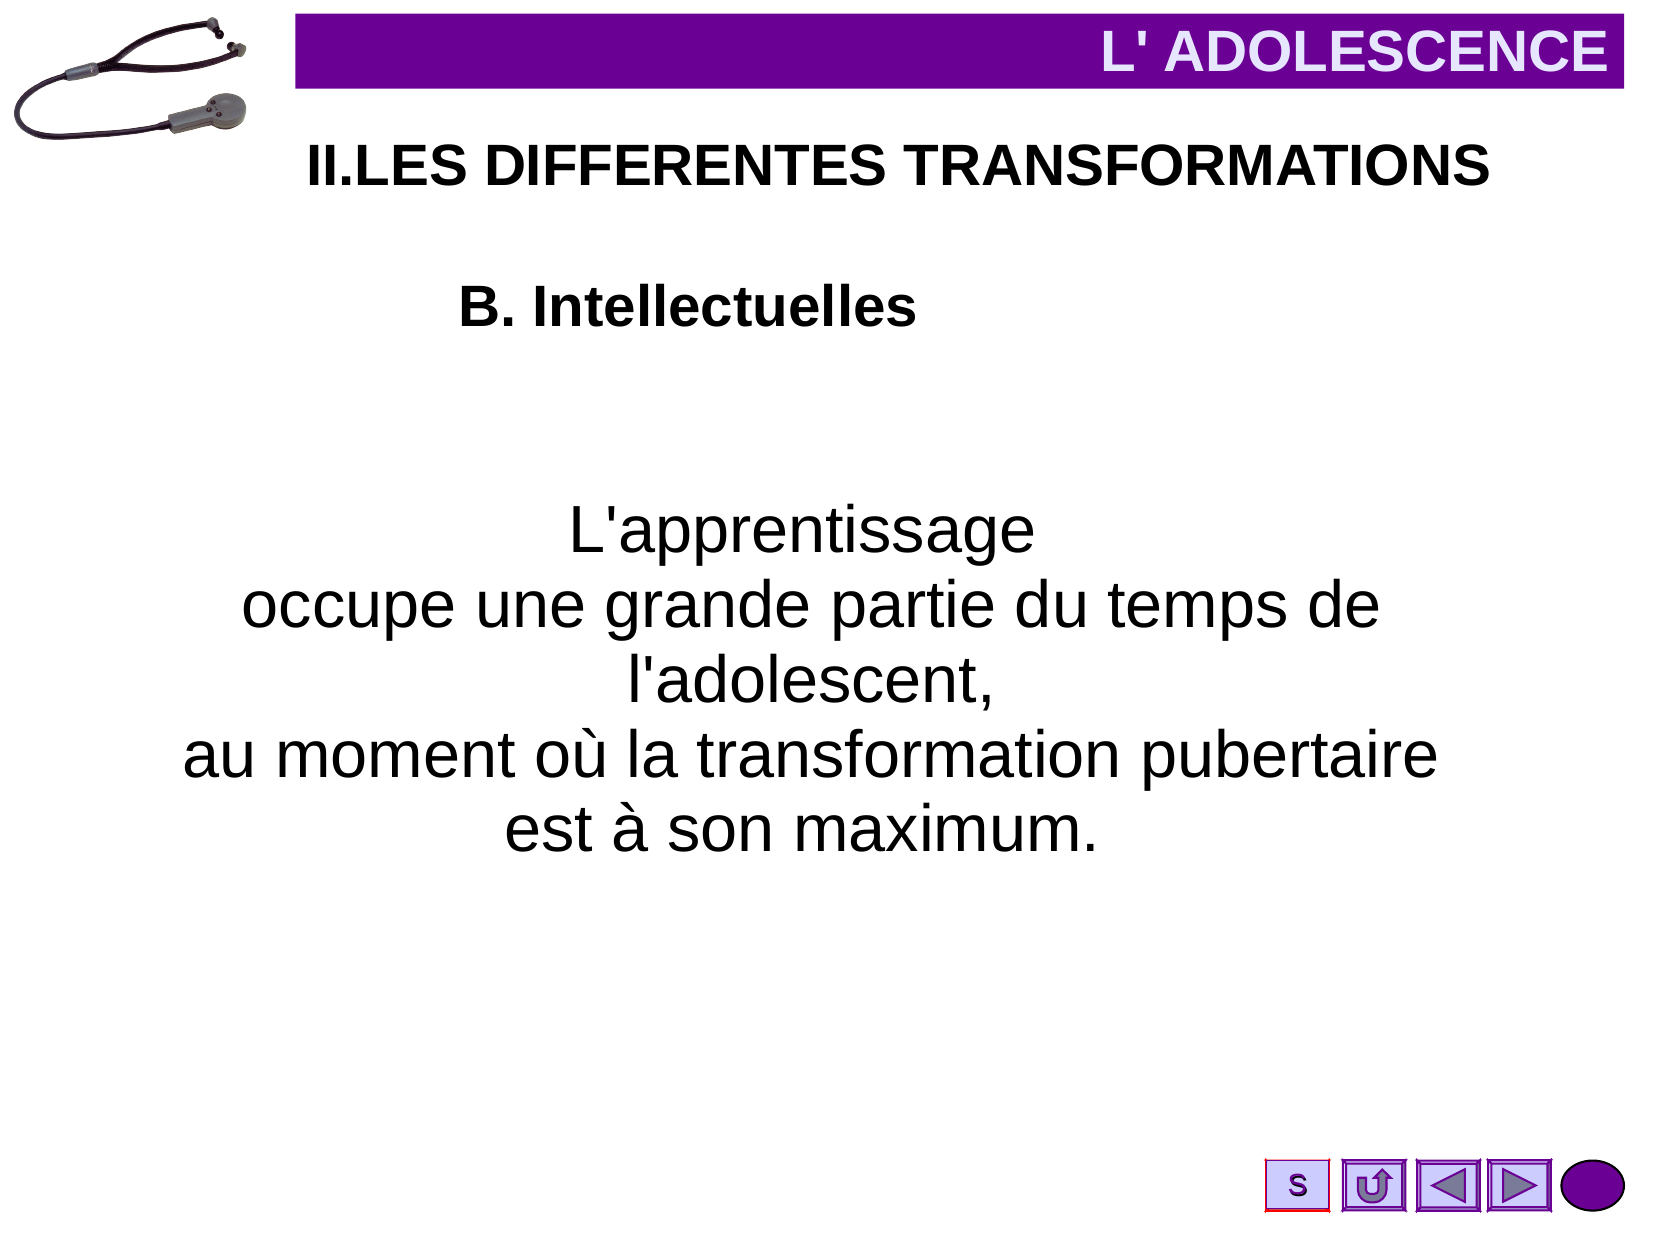

L' ADOLESCENCE
II.LES DIFFERENTES TRANSFORMATIONS
B. Intellectuelles
L'apprentissage
occupe une grande partie du temps de l'adolescent,
au moment où la transformation pubertaire est à son maximum.